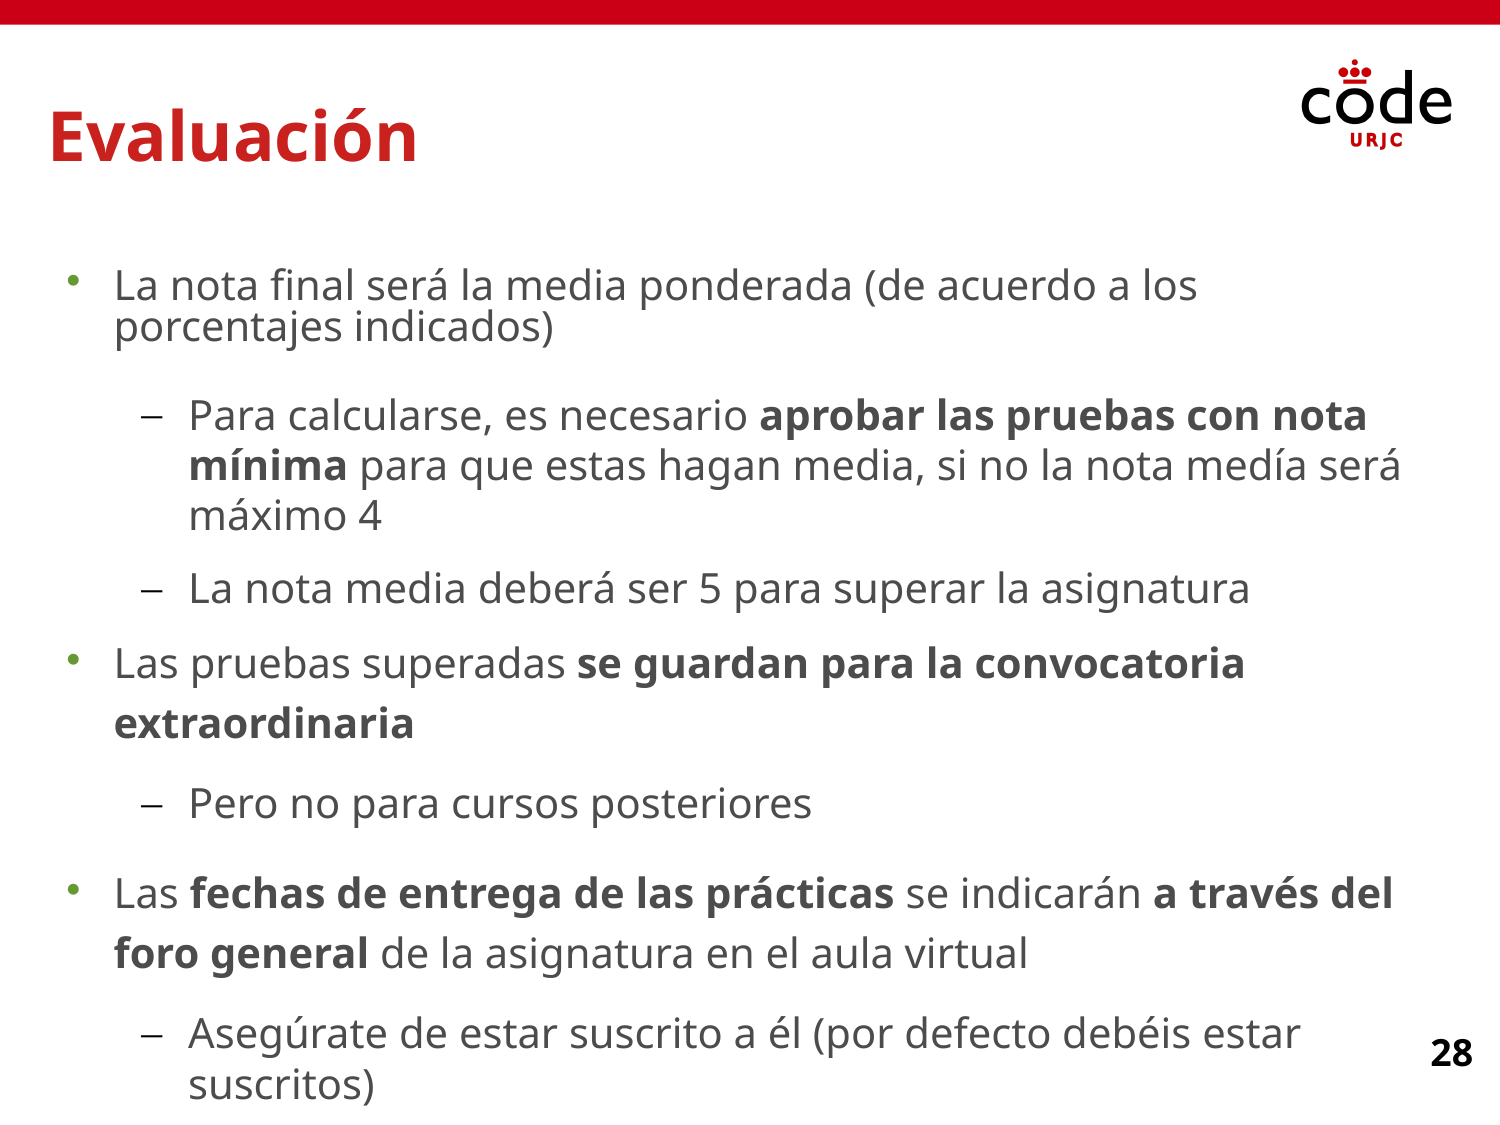

# Evaluación
La nota final será la media ponderada (de acuerdo a los porcentajes indicados)
Para calcularse, es necesario aprobar las pruebas con nota mínima para que estas hagan media, si no la nota medía será máximo 4
La nota media deberá ser 5 para superar la asignatura
Las pruebas superadas se guardan para la convocatoria extraordinaria
Pero no para cursos posteriores
Las fechas de entrega de las prácticas se indicarán a través del foro general de la asignatura en el aula virtual
Asegúrate de estar suscrito a él (por defecto debéis estar suscritos)
Las prácticas se pueden hacer en grupos de hasta 3 personas
28